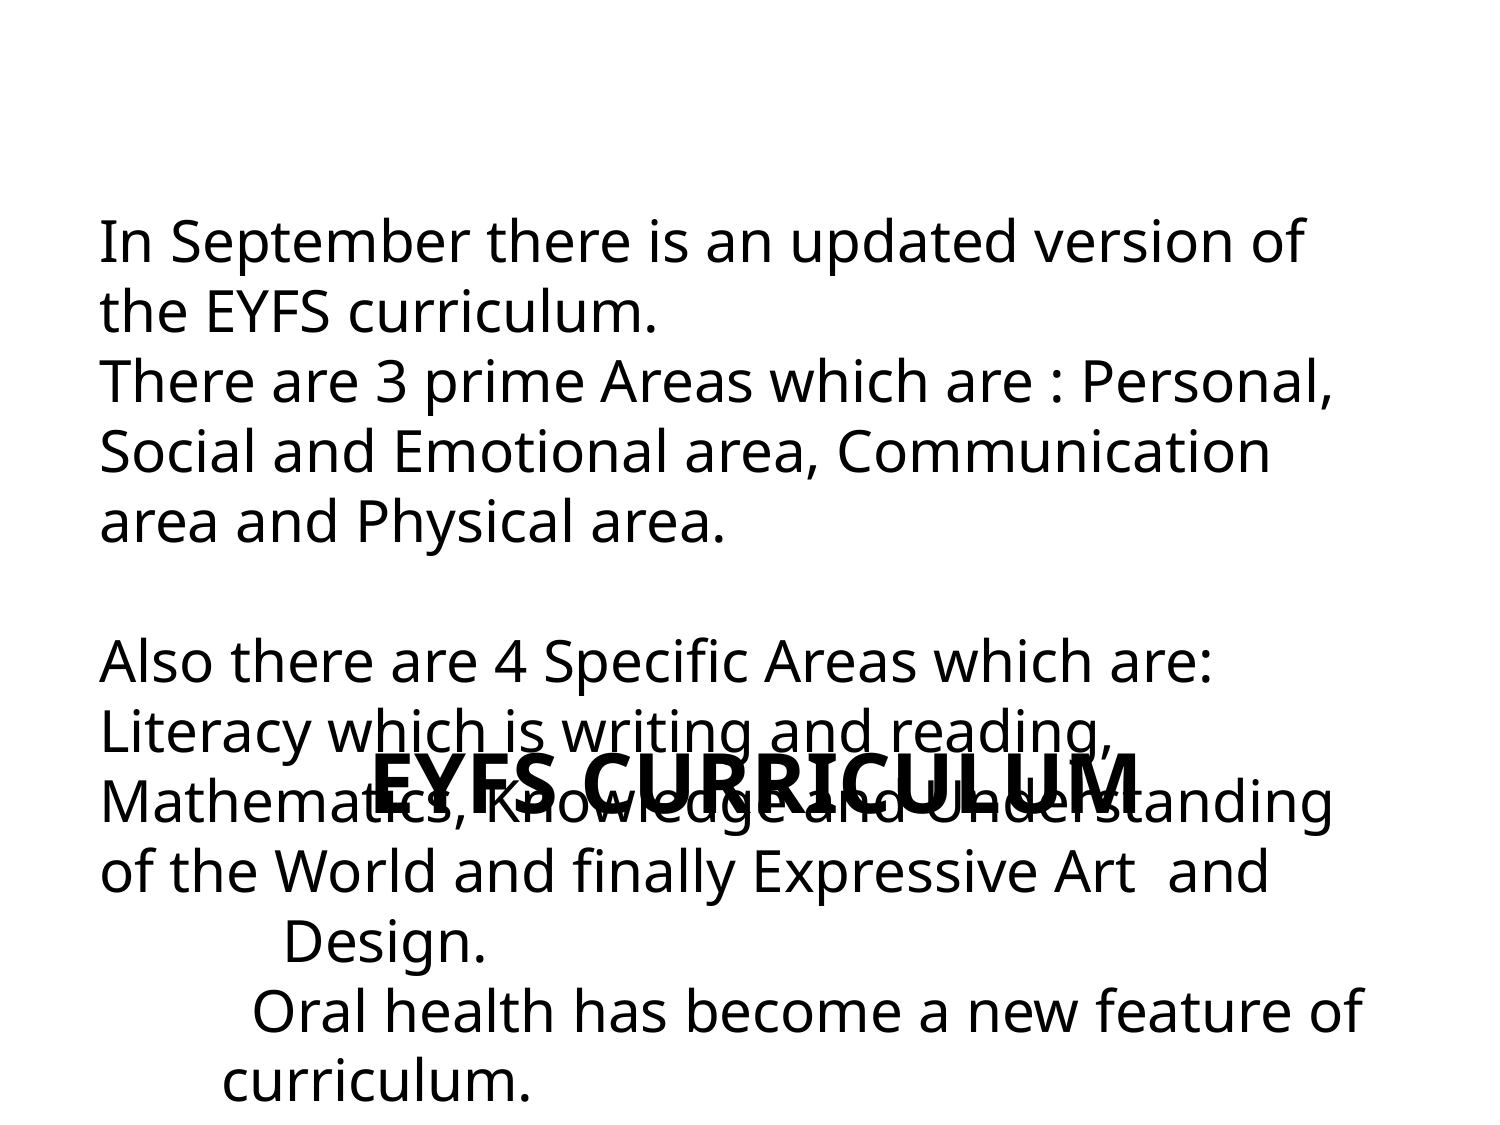

In September there is an updated version of the EYFS curriculum.
There are 3 prime Areas which are : Personal, Social and Emotional area, Communication area and Physical area.
Also there are 4 Specific Areas which are: Literacy which is writing and reading, Mathematics, Knowledge and Understanding of the World and finally Expressive Art and
 Design.
 Oral health has become a new feature of
 curriculum.
.
# EYFS Curriculum